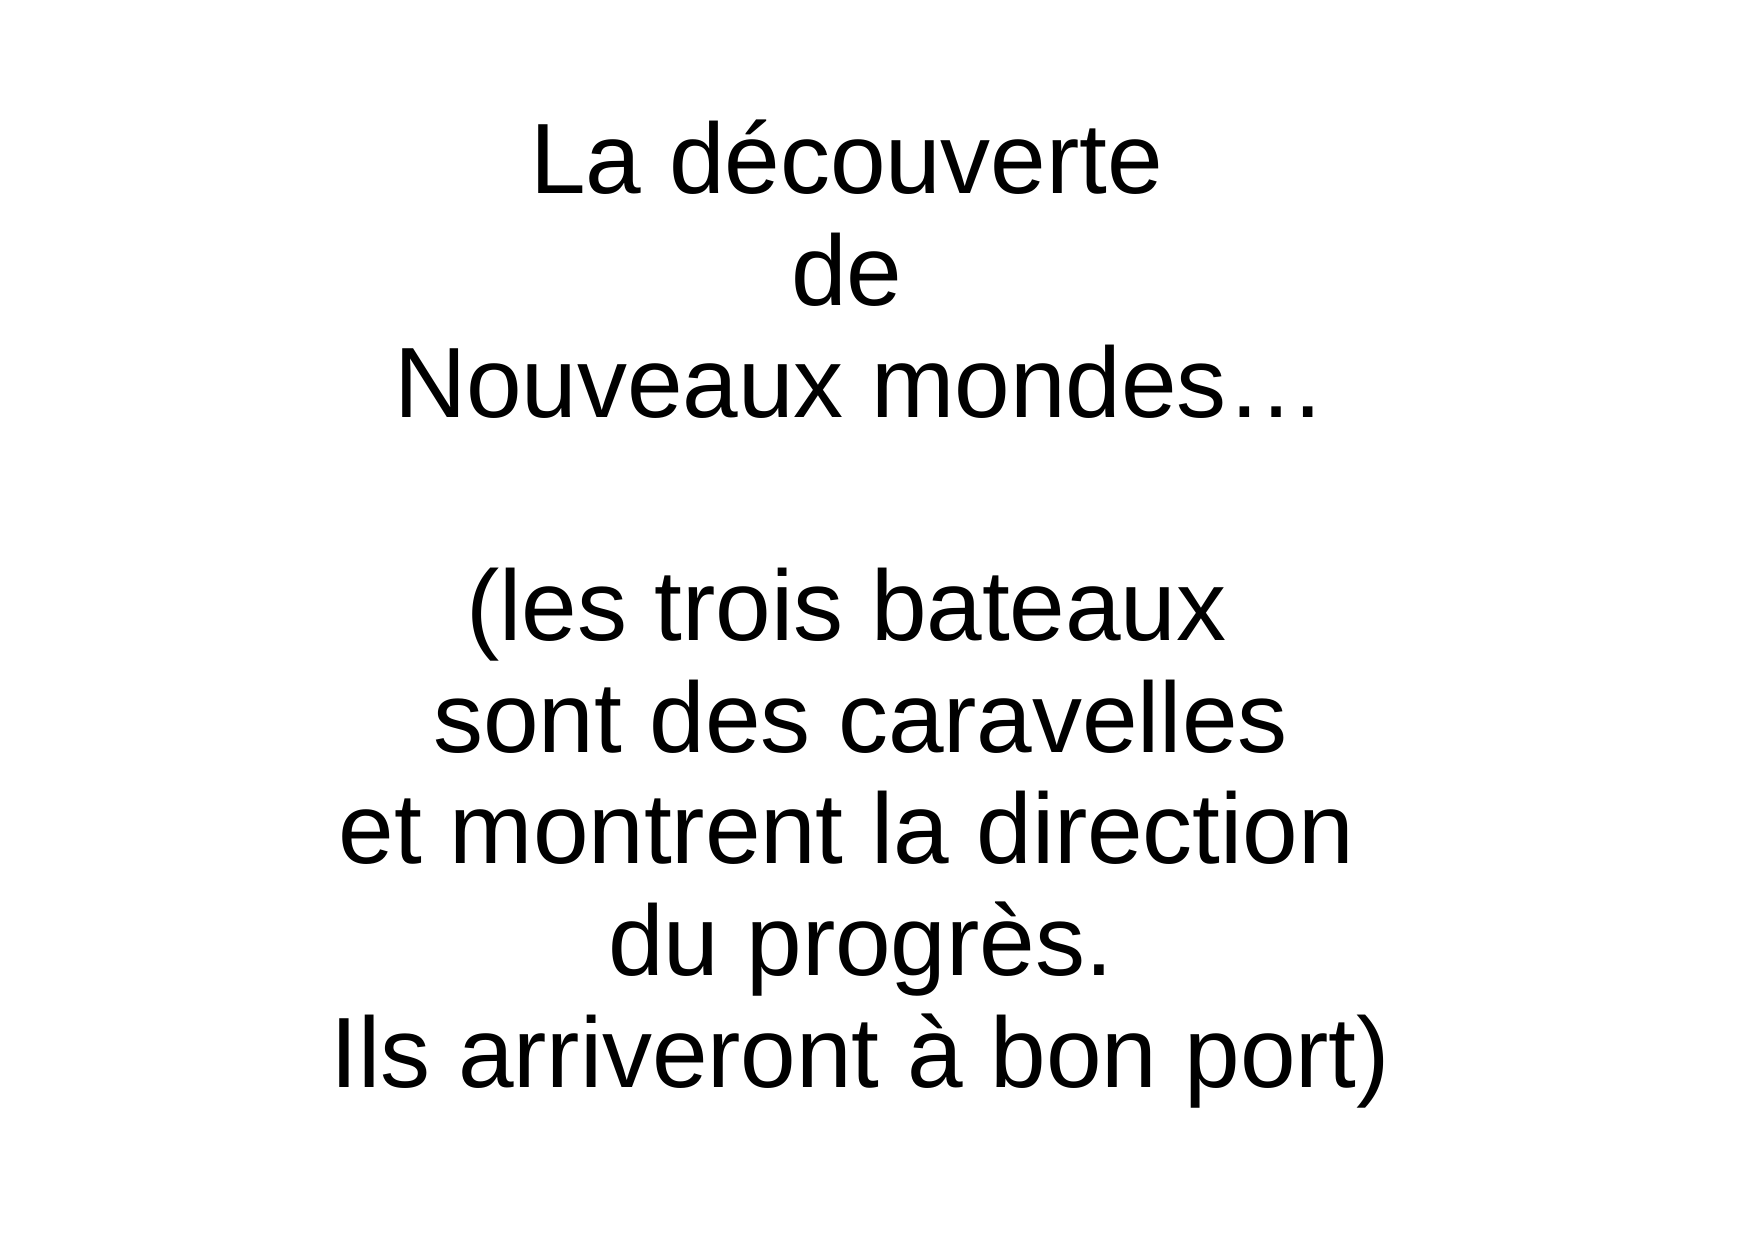

La découverte
de
Nouveaux mondes…
(les trois bateaux
sont des caravelles
et montrent la direction
du progrès.
Ils arriveront à bon port)